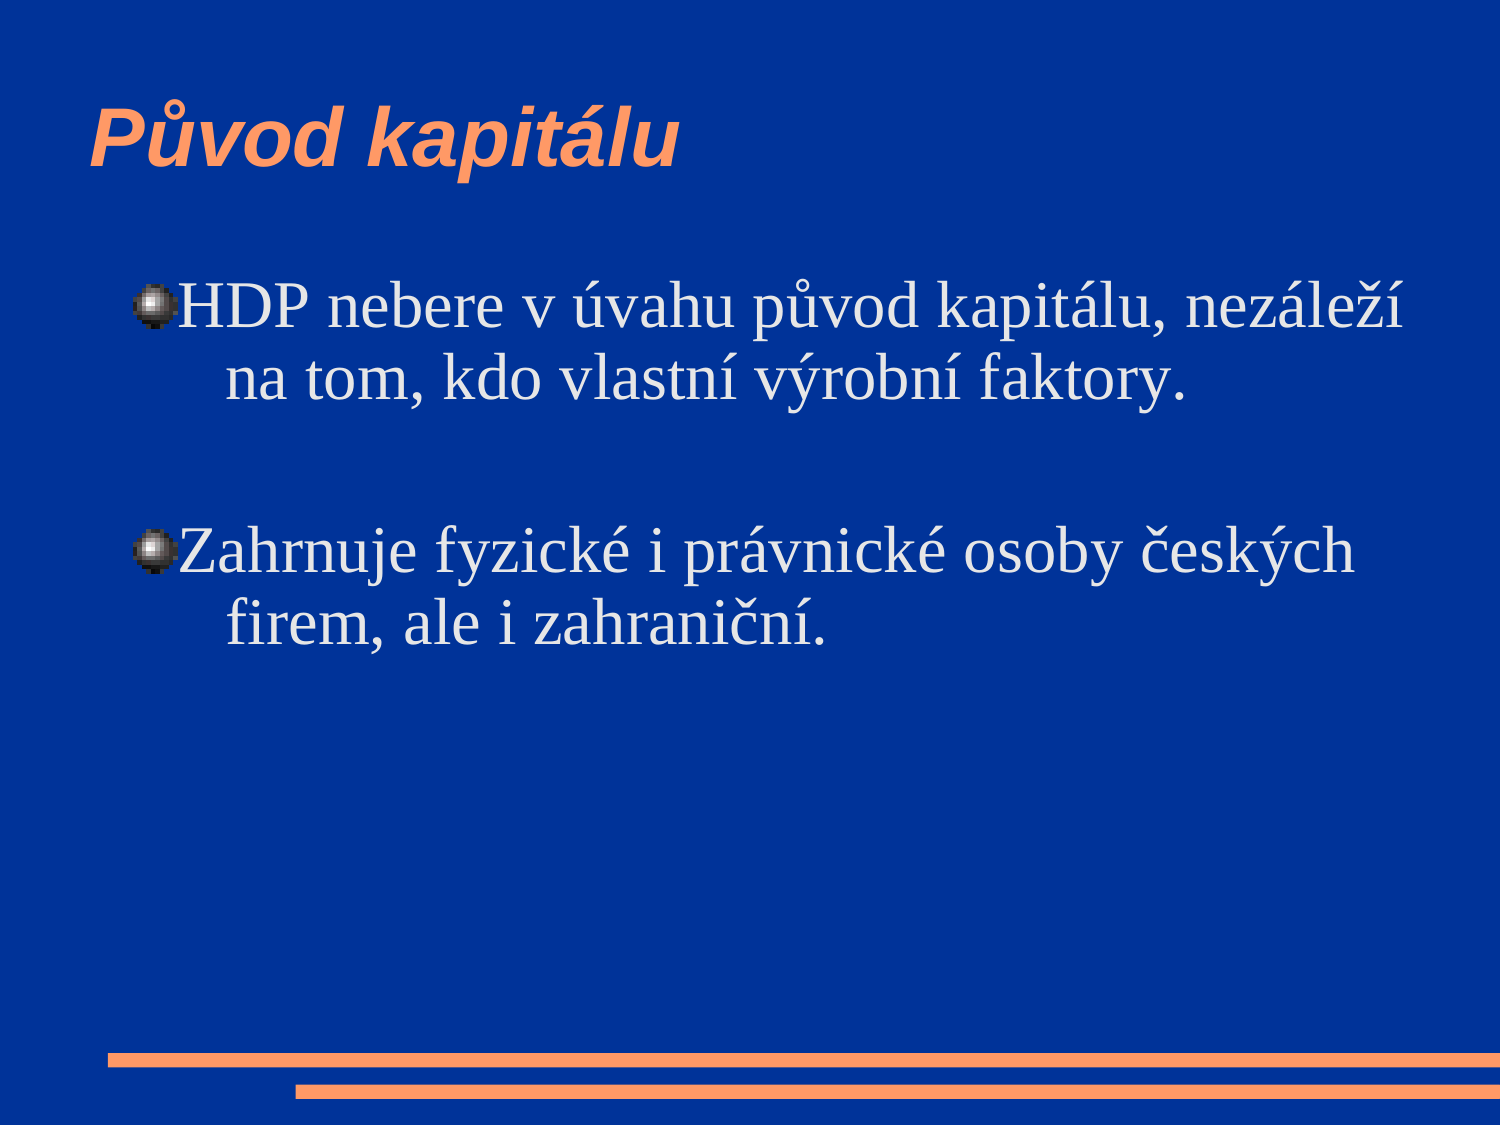

# Původ kapitálu
HDP nebere v úvahu původ kapitálu, nezáleží na tom, kdo vlastní výrobní faktory.
Zahrnuje fyzické i právnické osoby českých firem, ale i zahraniční.